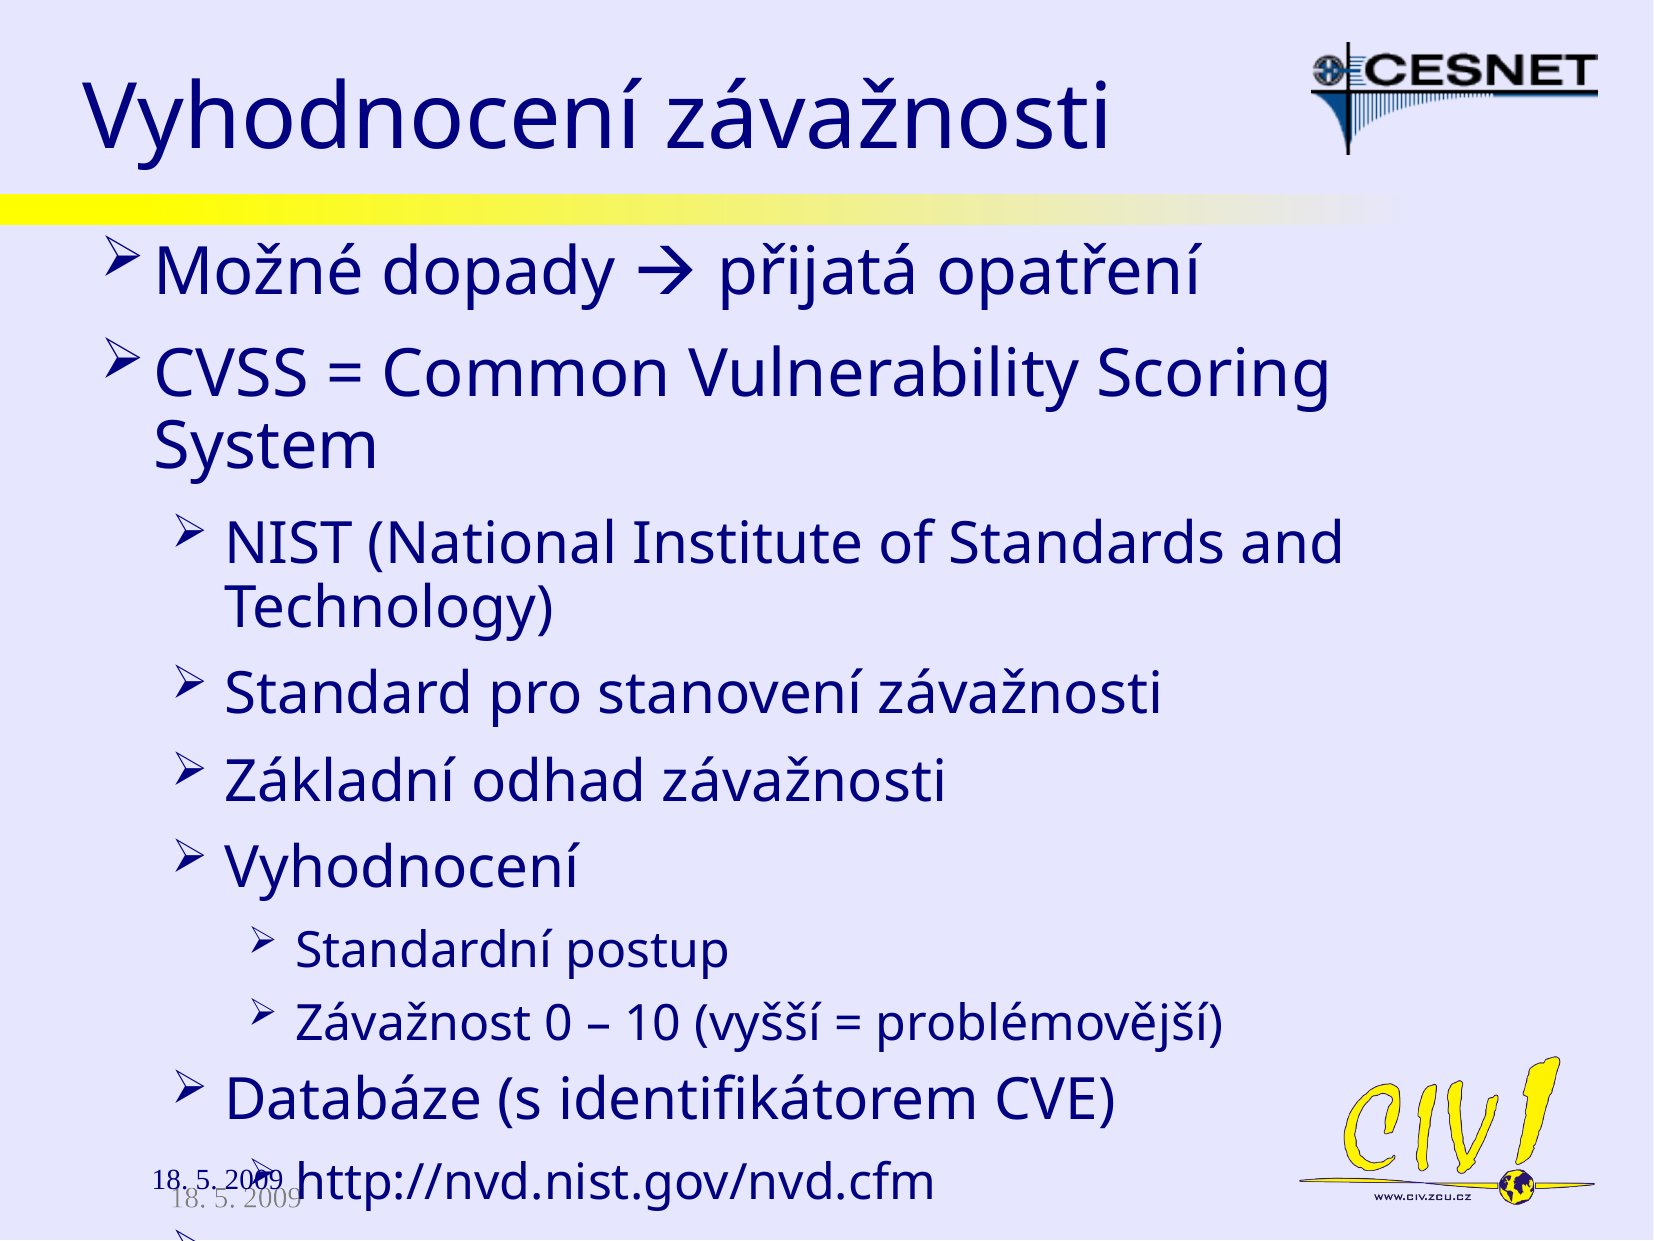

# Vyhodnocení závažnosti
Možné dopady  přijatá opatření
CVSS = Common Vulnerability Scoring System
NIST (National Institute of Standards and Technology)
Standard pro stanovení závažnosti
Základní odhad závažnosti
Vyhodnocení
Standardní postup
Závažnost 0 – 10 (vyšší = problémovější)
Databáze (s identifikátorem CVE)
http://nvd.nist.gov/nvd.cfm
18. 5. 2009